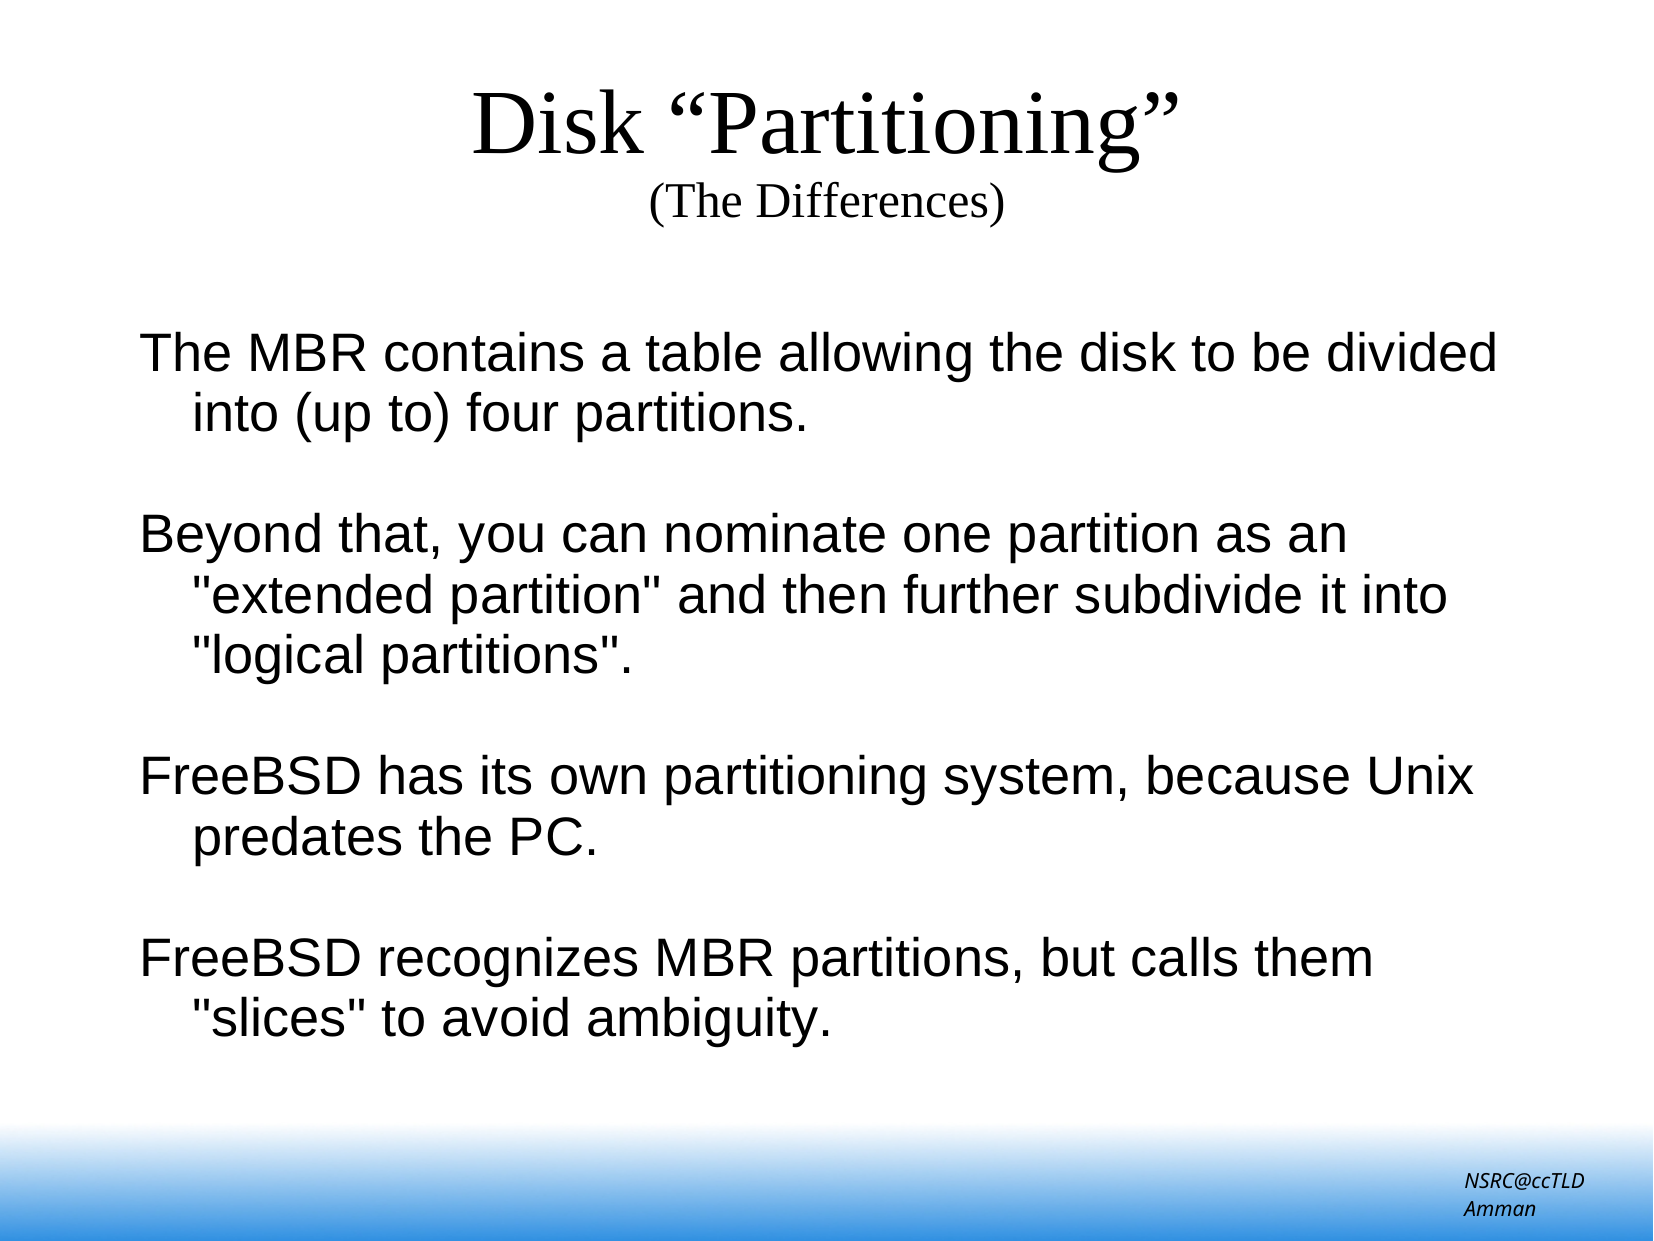

# Disk “Partitioning” (The Differences)
The MBR contains a table allowing the disk to be divided into (up to) four partitions.
Beyond that, you can nominate one partition as an "extended partition" and then further subdivide it into "logical partitions".
FreeBSD has its own partitioning system, because Unix predates the PC.
FreeBSD recognizes MBR partitions, but calls them "slices" to avoid ambiguity.